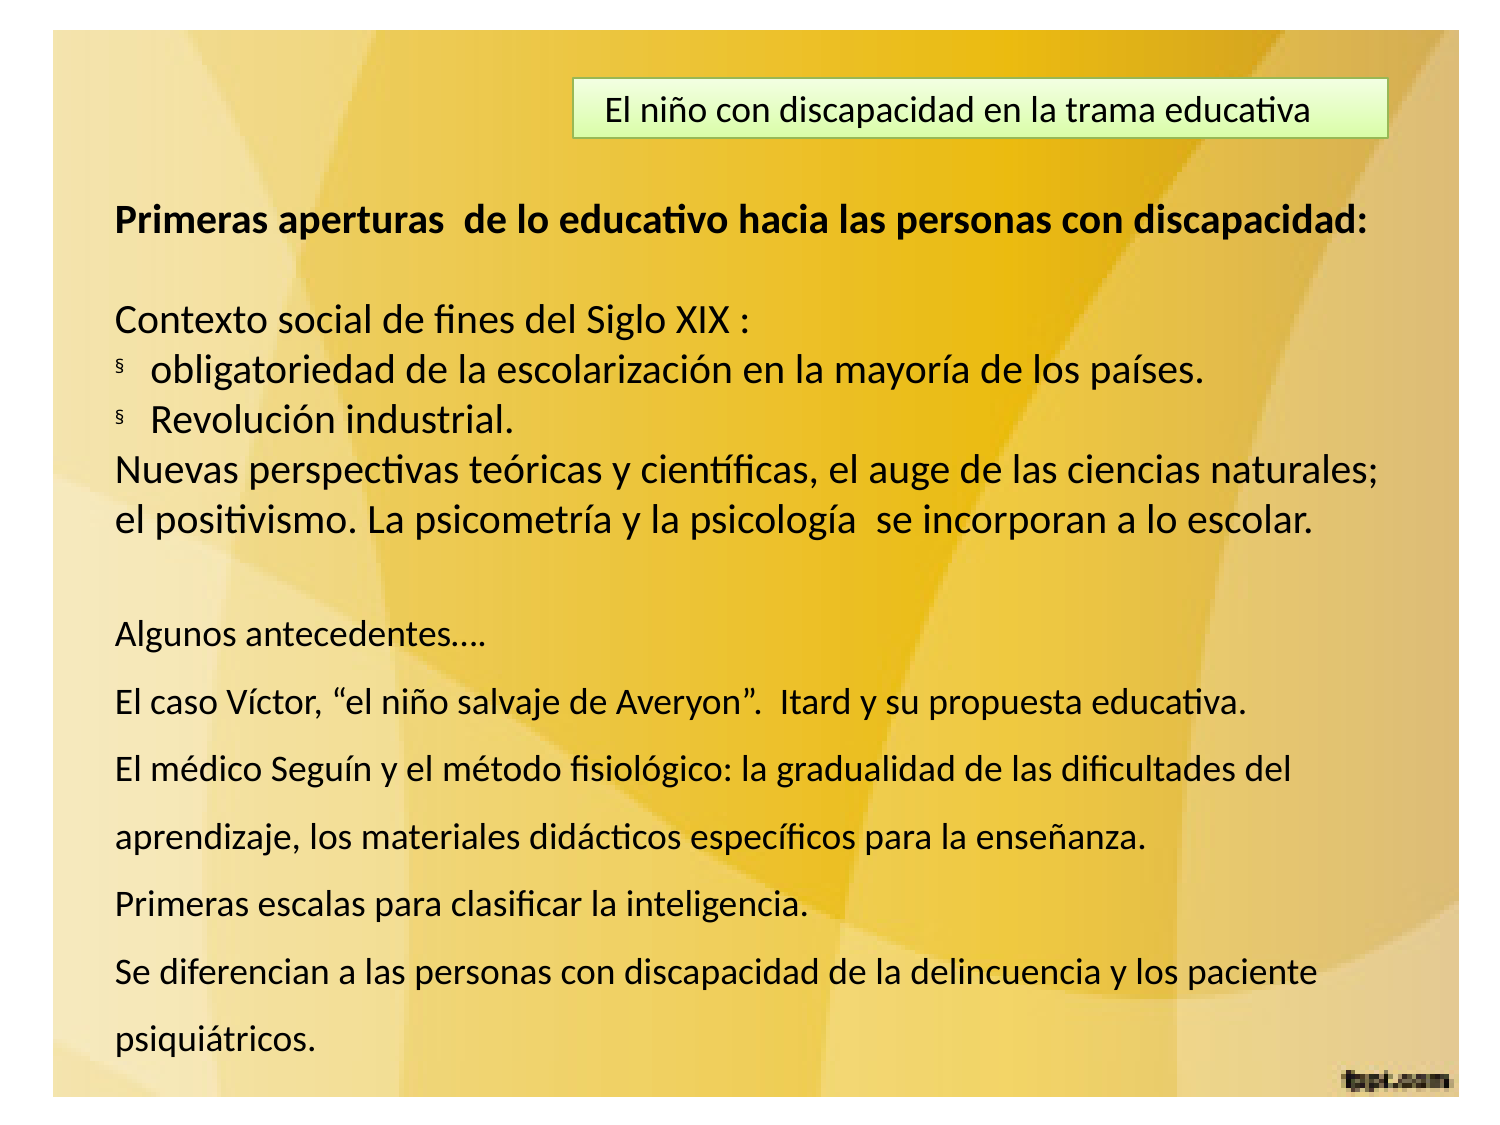

#
 El niño con discapacidad en la trama educativa
Primeras aperturas de lo educativo hacia las personas con discapacidad:
Contexto social de fines del Siglo XIX :
obligatoriedad de la escolarización en la mayoría de los países.
Revolución industrial.
Nuevas perspectivas teóricas y científicas, el auge de las ciencias naturales; el positivismo. La psicometría y la psicología se incorporan a lo escolar.
Algunos antecedentes….
El caso Víctor, “el niño salvaje de Averyon”. Itard y su propuesta educativa.
El médico Seguín y el método fisiológico: la gradualidad de las dificultades del aprendizaje, los materiales didácticos específicos para la enseñanza.
Primeras escalas para clasificar la inteligencia.
Se diferencian a las personas con discapacidad de la delincuencia y los paciente psiquiátricos.